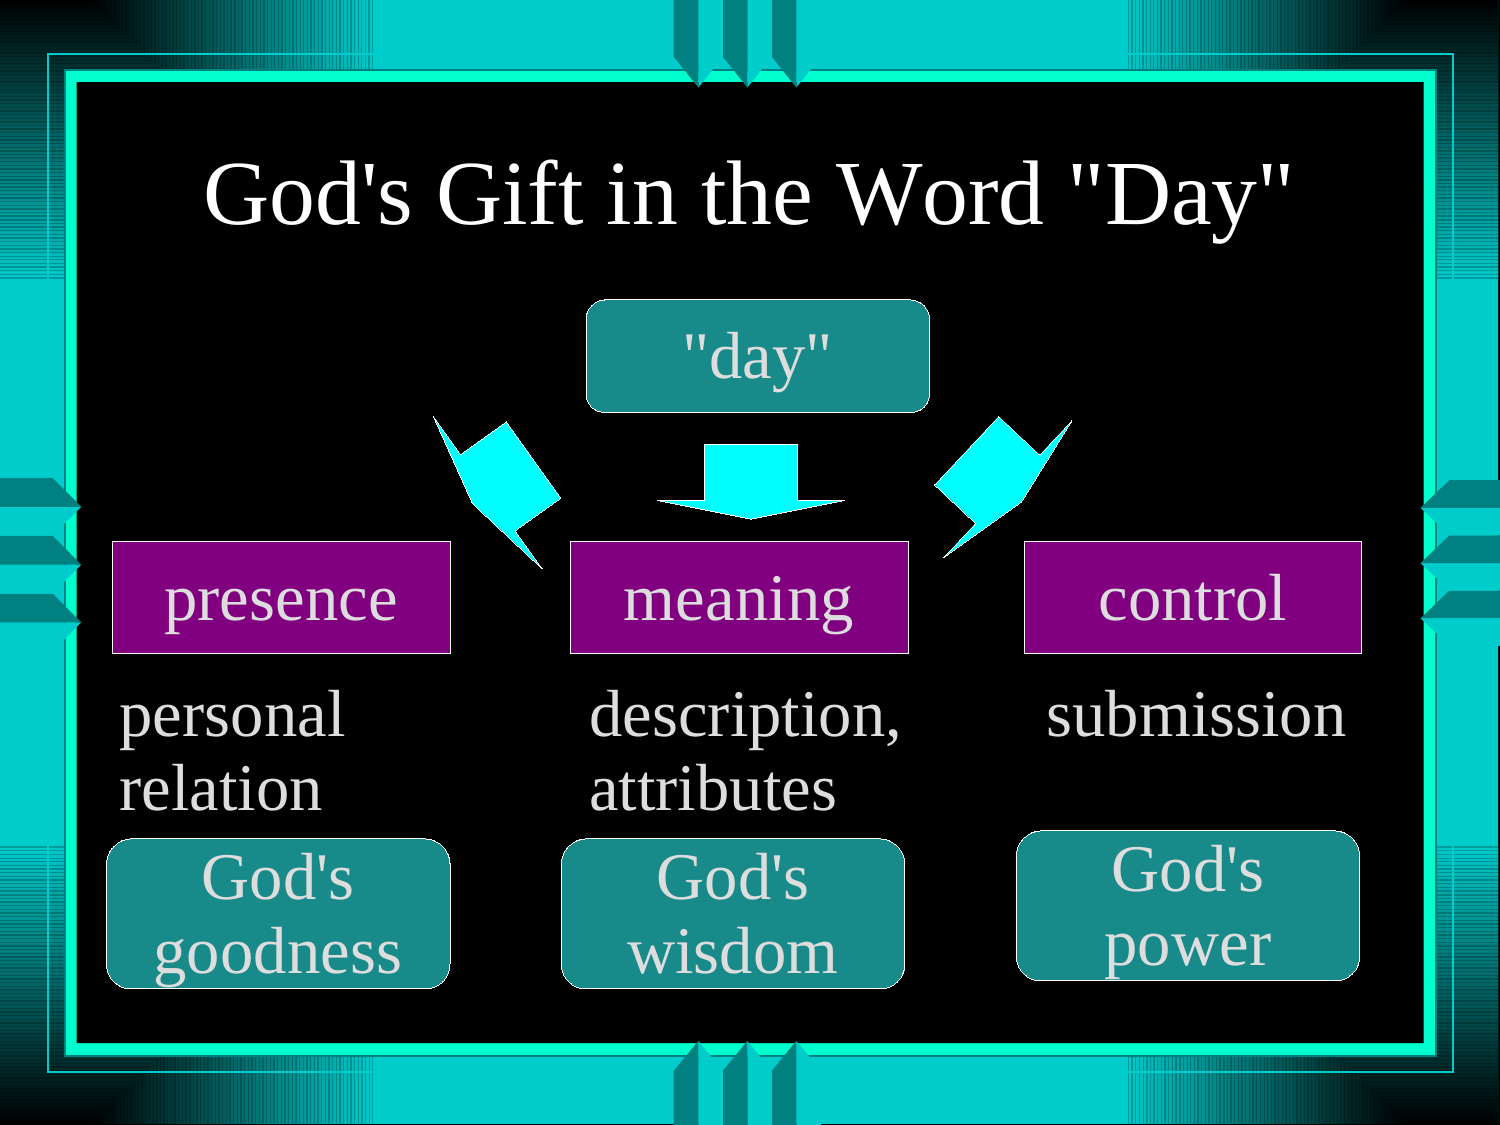

# God's Gift in the Word "Day"
"day"
presence
meaning
control
personal relation
description,
attributes
submission
God's
power
God's
goodness
God's
wisdom